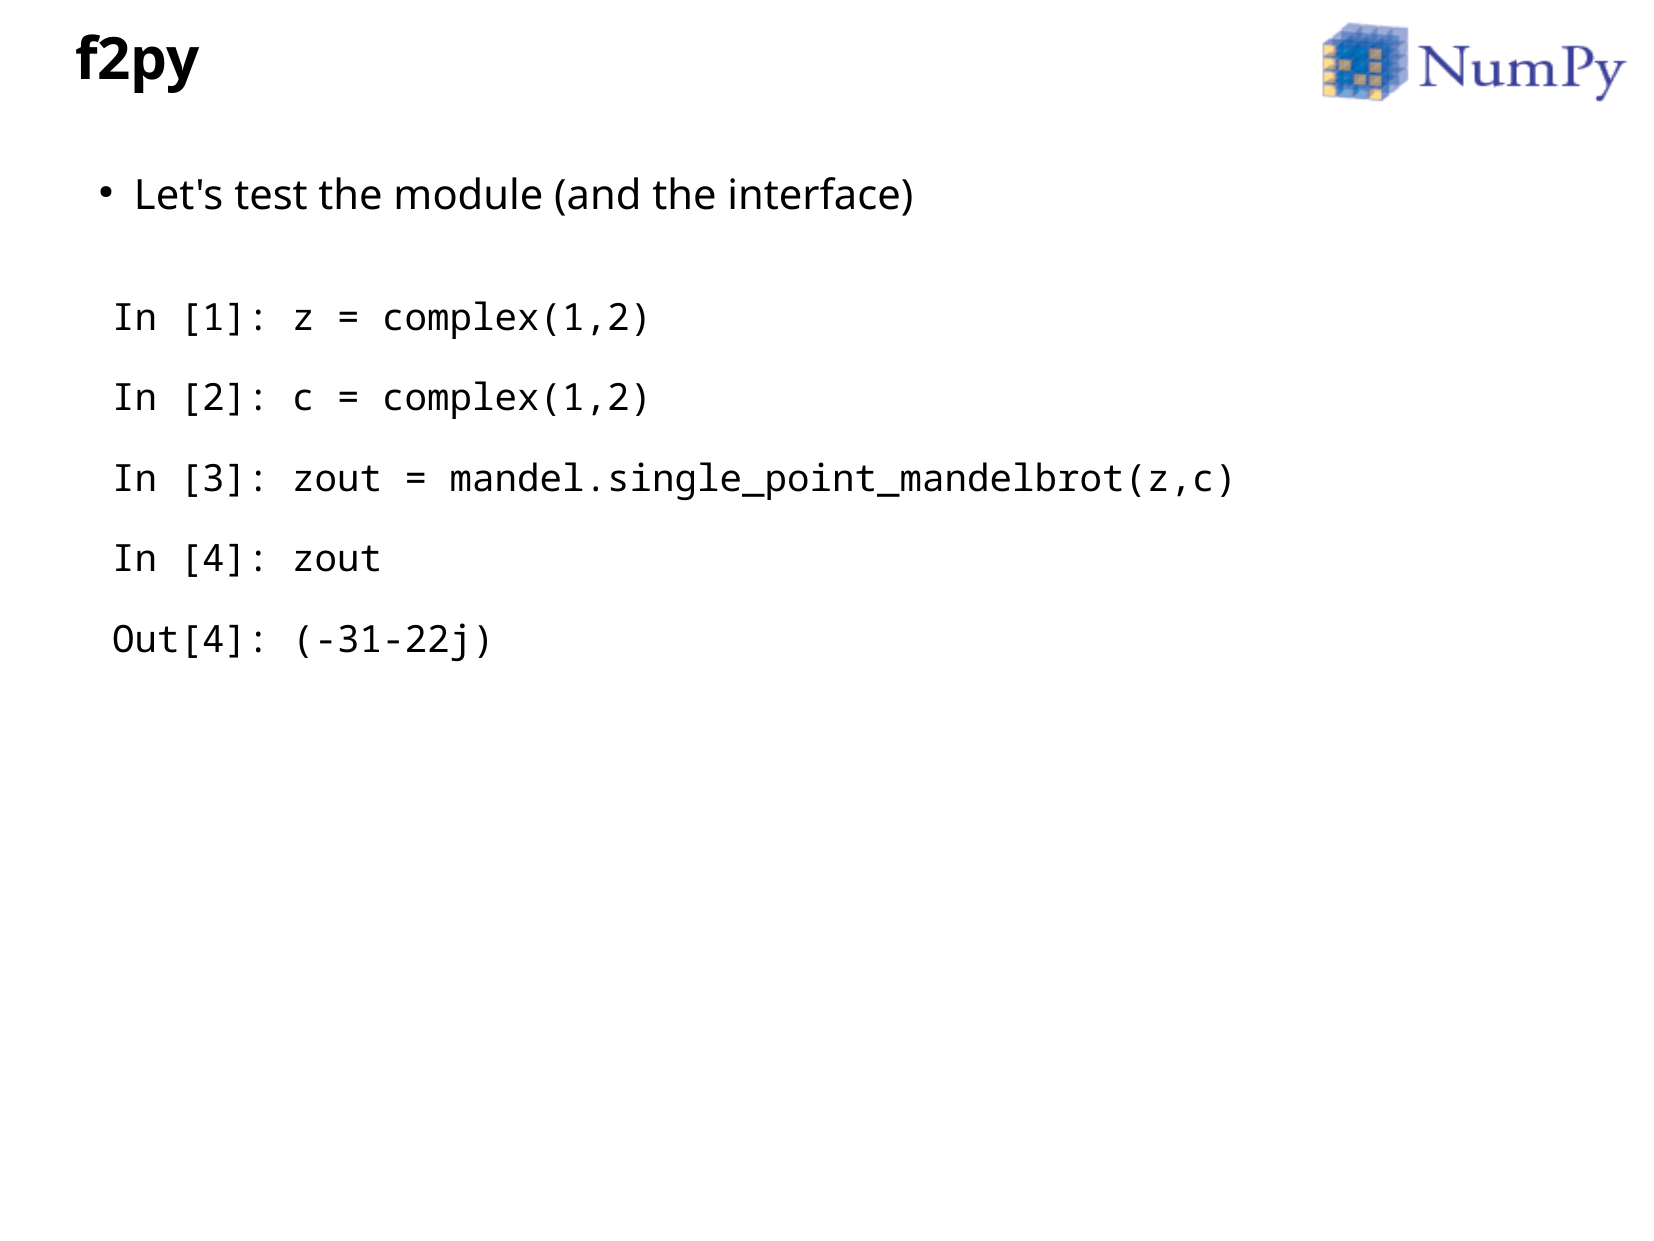

# f2py
Let's test the module (and the interface)
In [1]: z = complex(1,2)
In [2]: c = complex(1,2)
In [3]: zout = mandel.single_point_mandelbrot(z,c)
In [4]: zout
Out[4]: (-31-22j)